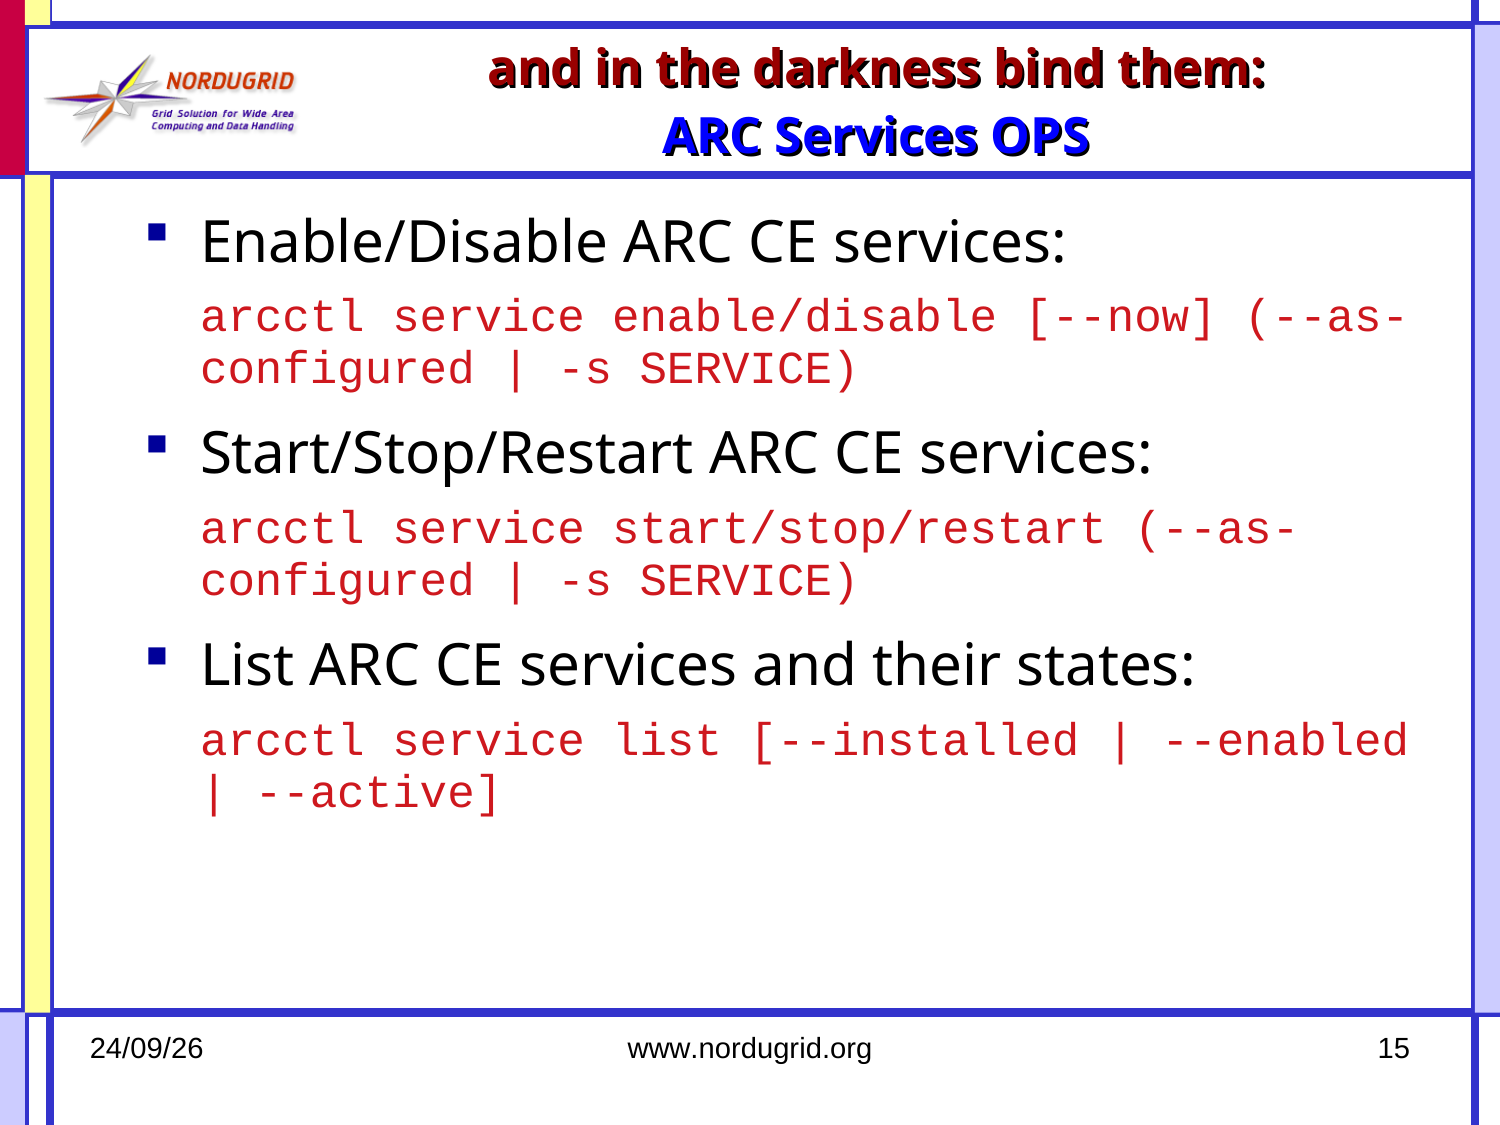

# and in the darkness bind them: ARC Services OPS
Enable/Disable ARC CE services:
arcctl service enable/disable [--now] (--as-configured | -s SERVICE)
Start/Stop/Restart ARC CE services:
arcctl service start/stop/restart (--as-configured | -s SERVICE)
List ARC CE services and their states:
arcctl service list [--installed | --enabled | --active]
www.nordugrid.org
15